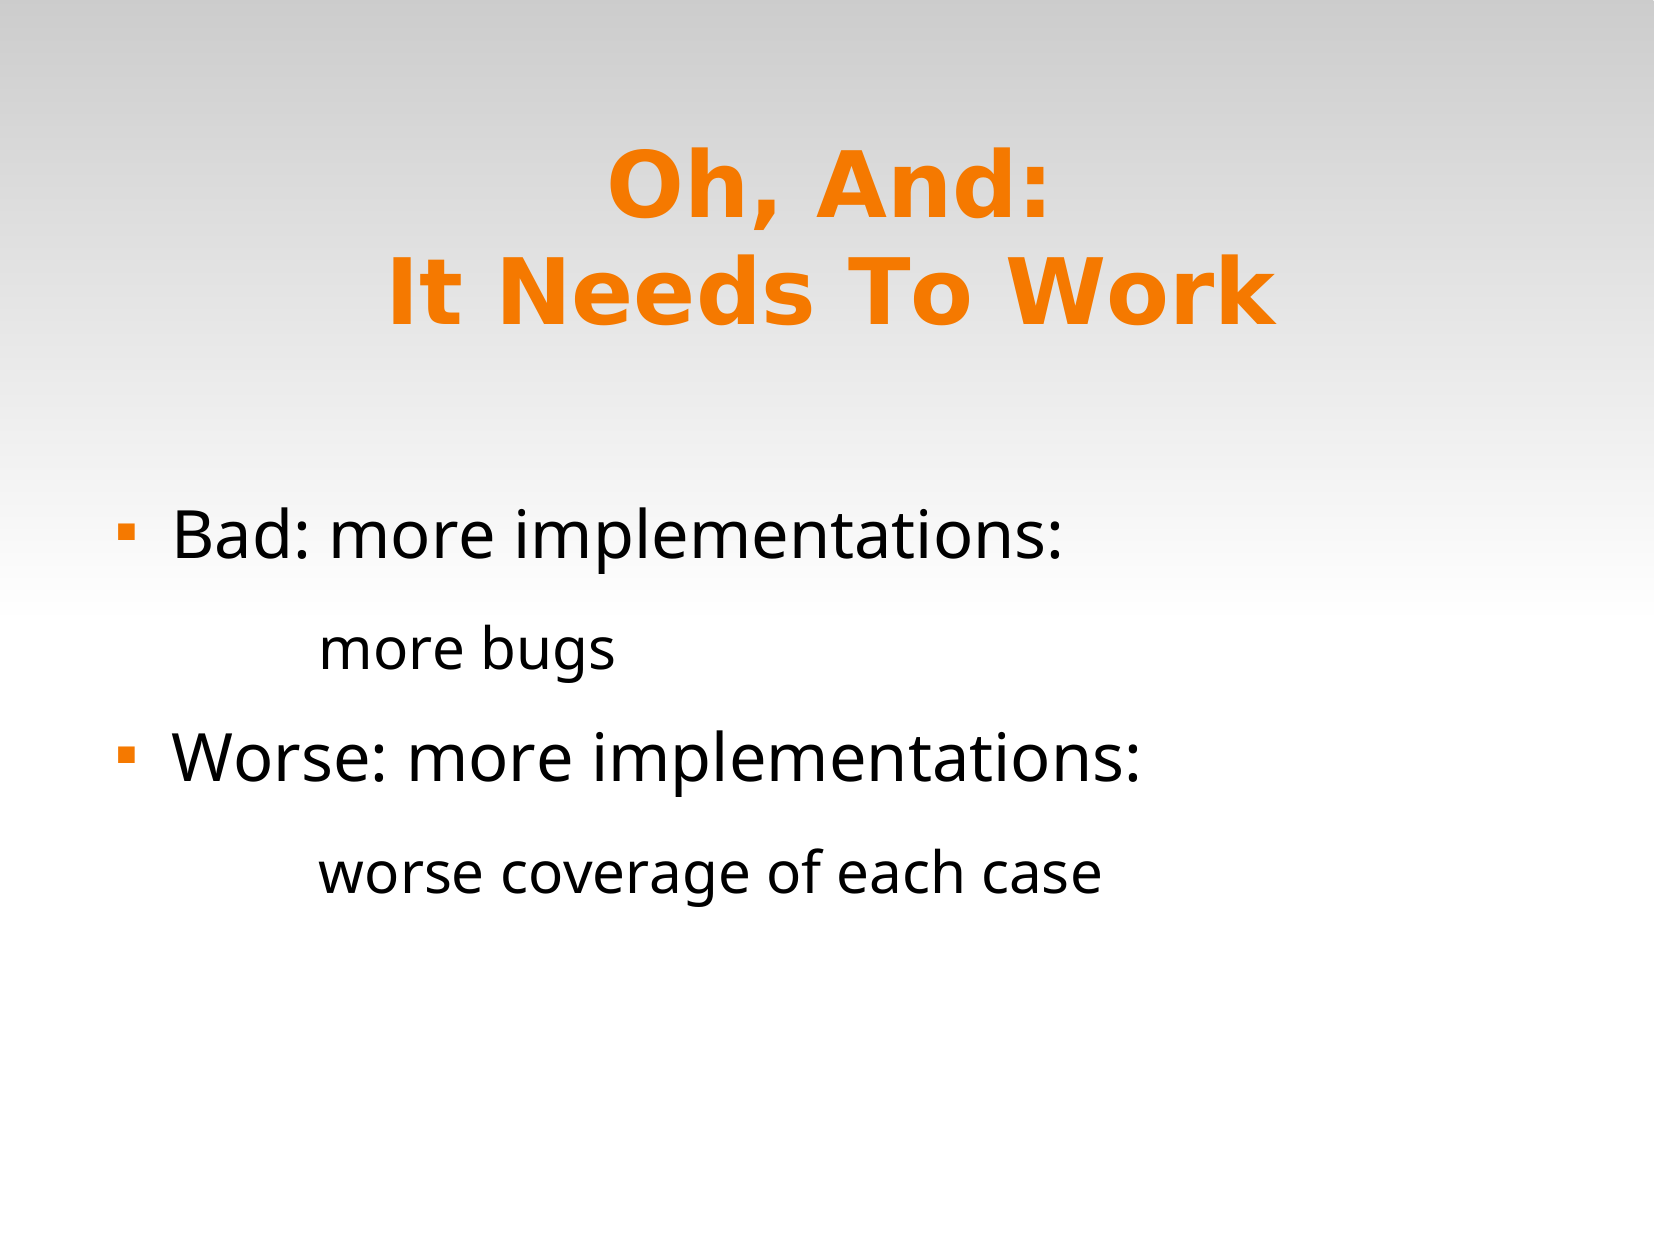

# Oh, And: It Needs To Work
Bad: more implementations:
more bugs
Worse: more implementations:
worse coverage of each case